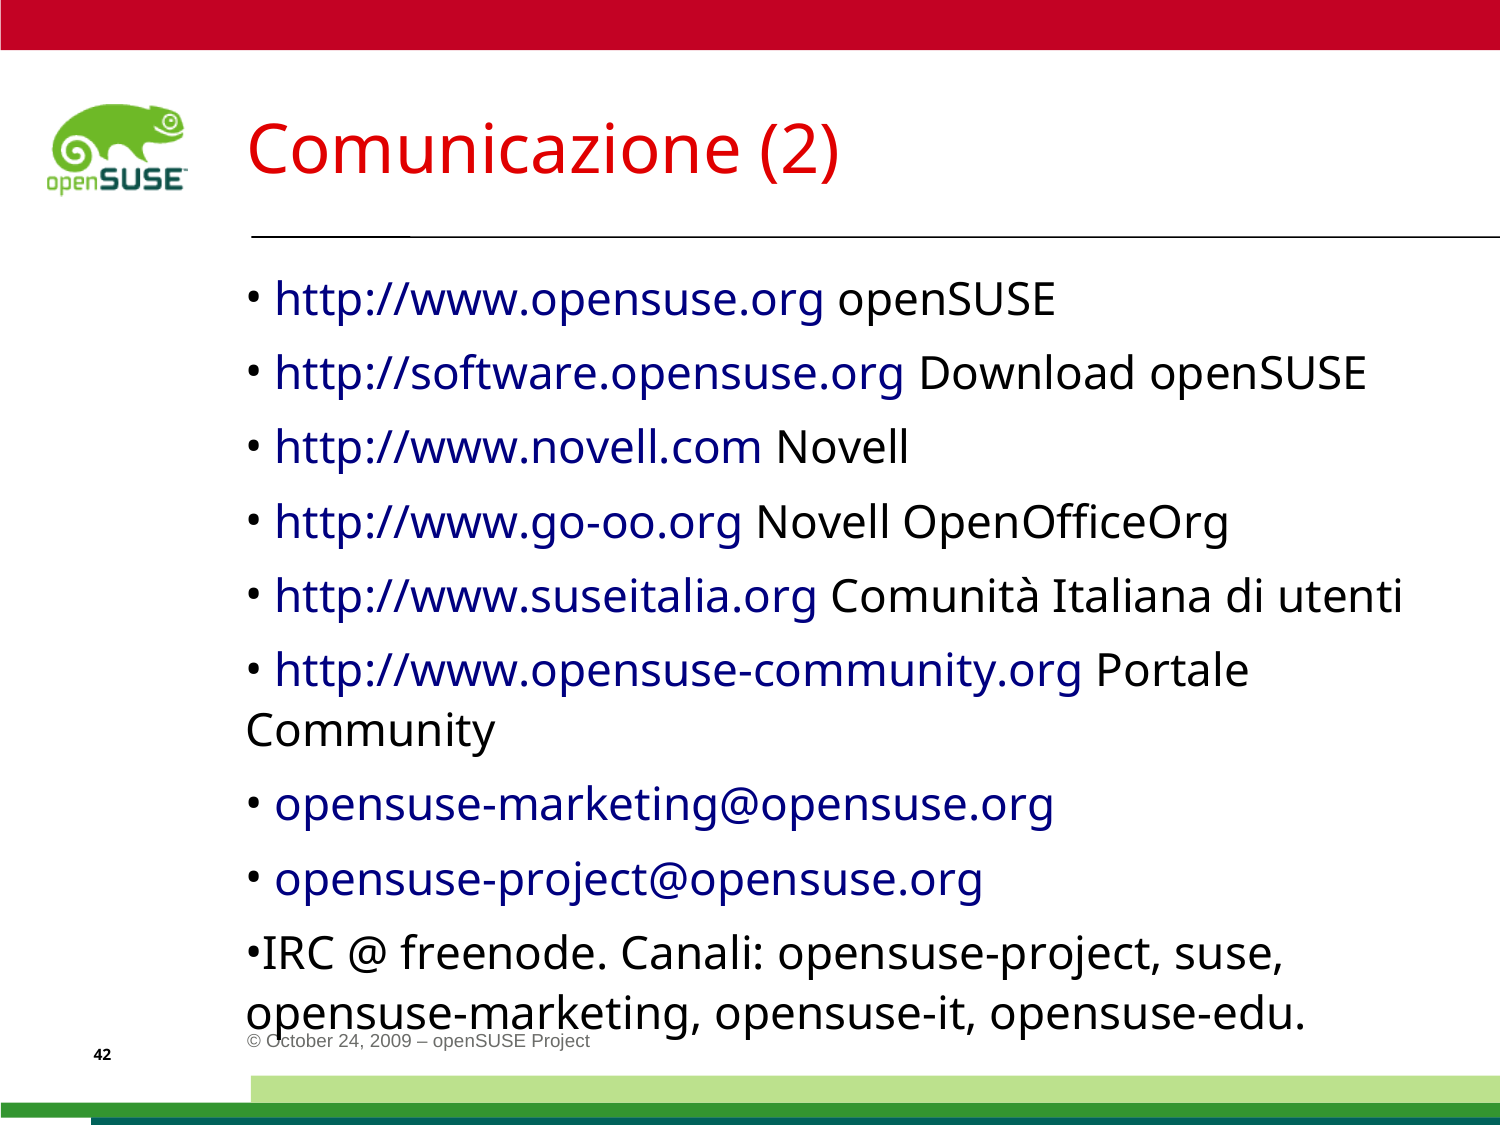

# Comunicazione (2)
 http://www.opensuse.org openSUSE
 http://software.opensuse.org Download openSUSE
 http://www.novell.com Novell
 http://www.go-oo.org Novell OpenOfficeOrg
 http://www.suseitalia.org Comunità Italiana di utenti
 http://www.opensuse-community.org Portale Community
 opensuse-marketing@opensuse.org
 opensuse-project@opensuse.org
IRC @ freenode. Canali: opensuse-project, suse, opensuse-marketing, opensuse-it, opensuse-edu.
 http://www.opensuse.org
 http://it.opensuse.org
 http://lists.opensuse.org openSUSE Blog
 http://news.opensuse.org Novità
 http://www.opensuse.org/OpenSUSE_Weekly_News
 http://www.opensuse.org/Marketing Marketing Team
 http://www.opensuse.org/Marketing/Ambassador
 http://www.opensuse.org/Translation
 http://bugzilla.novell.com Bug
 http://features.opensuse.org OpenFATE